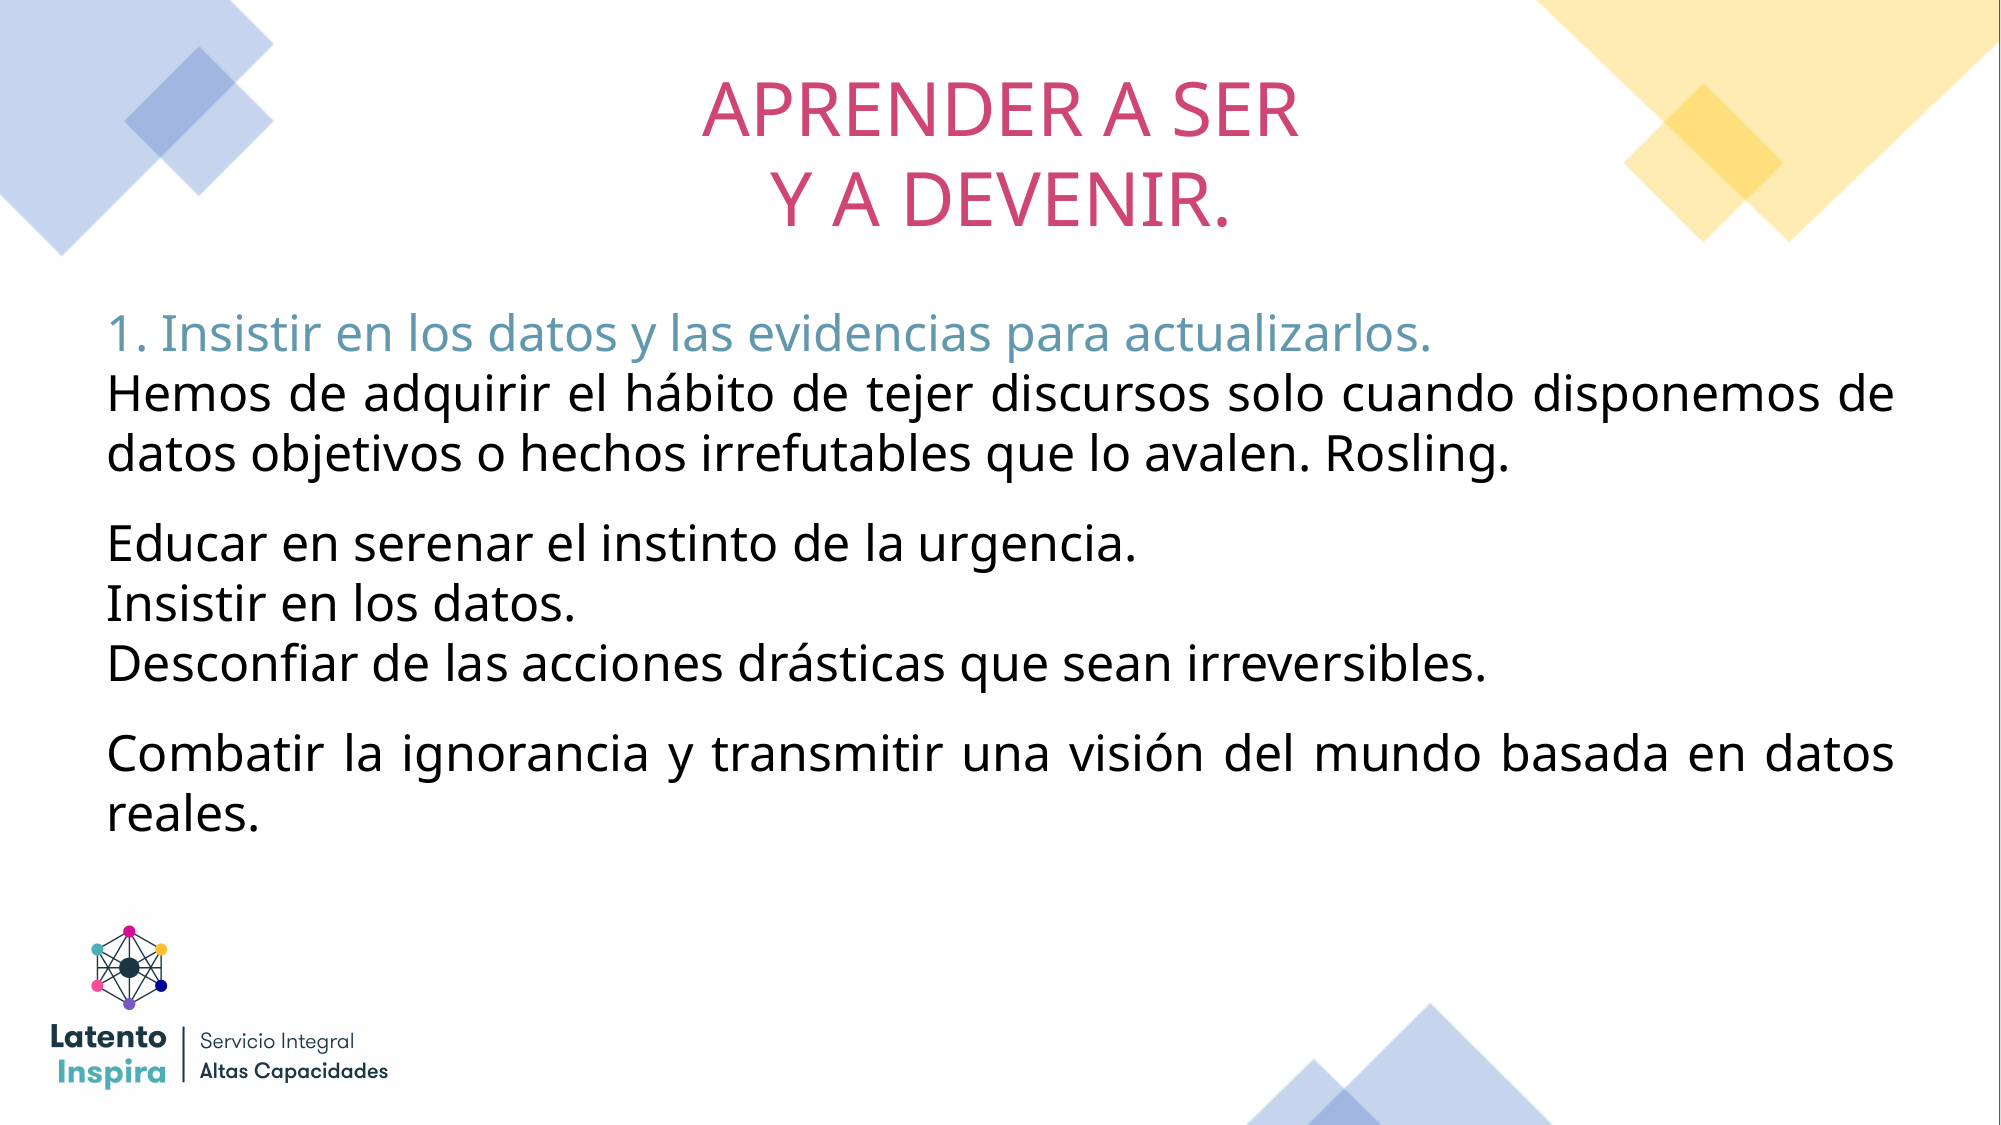

APRENDER A SER
Y A DEVENIR.
1. Insistir en los datos y las evidencias para actualizarlos.
Hemos de adquirir el hábito de tejer discursos solo cuando disponemos de datos objetivos o hechos irrefutables que lo avalen. Rosling.
Educar en serenar el instinto de la urgencia.
Insistir en los datos.
Desconfiar de las acciones drásticas que sean irreversibles.
Combatir la ignorancia y transmitir una visión del mundo basada en datos reales.